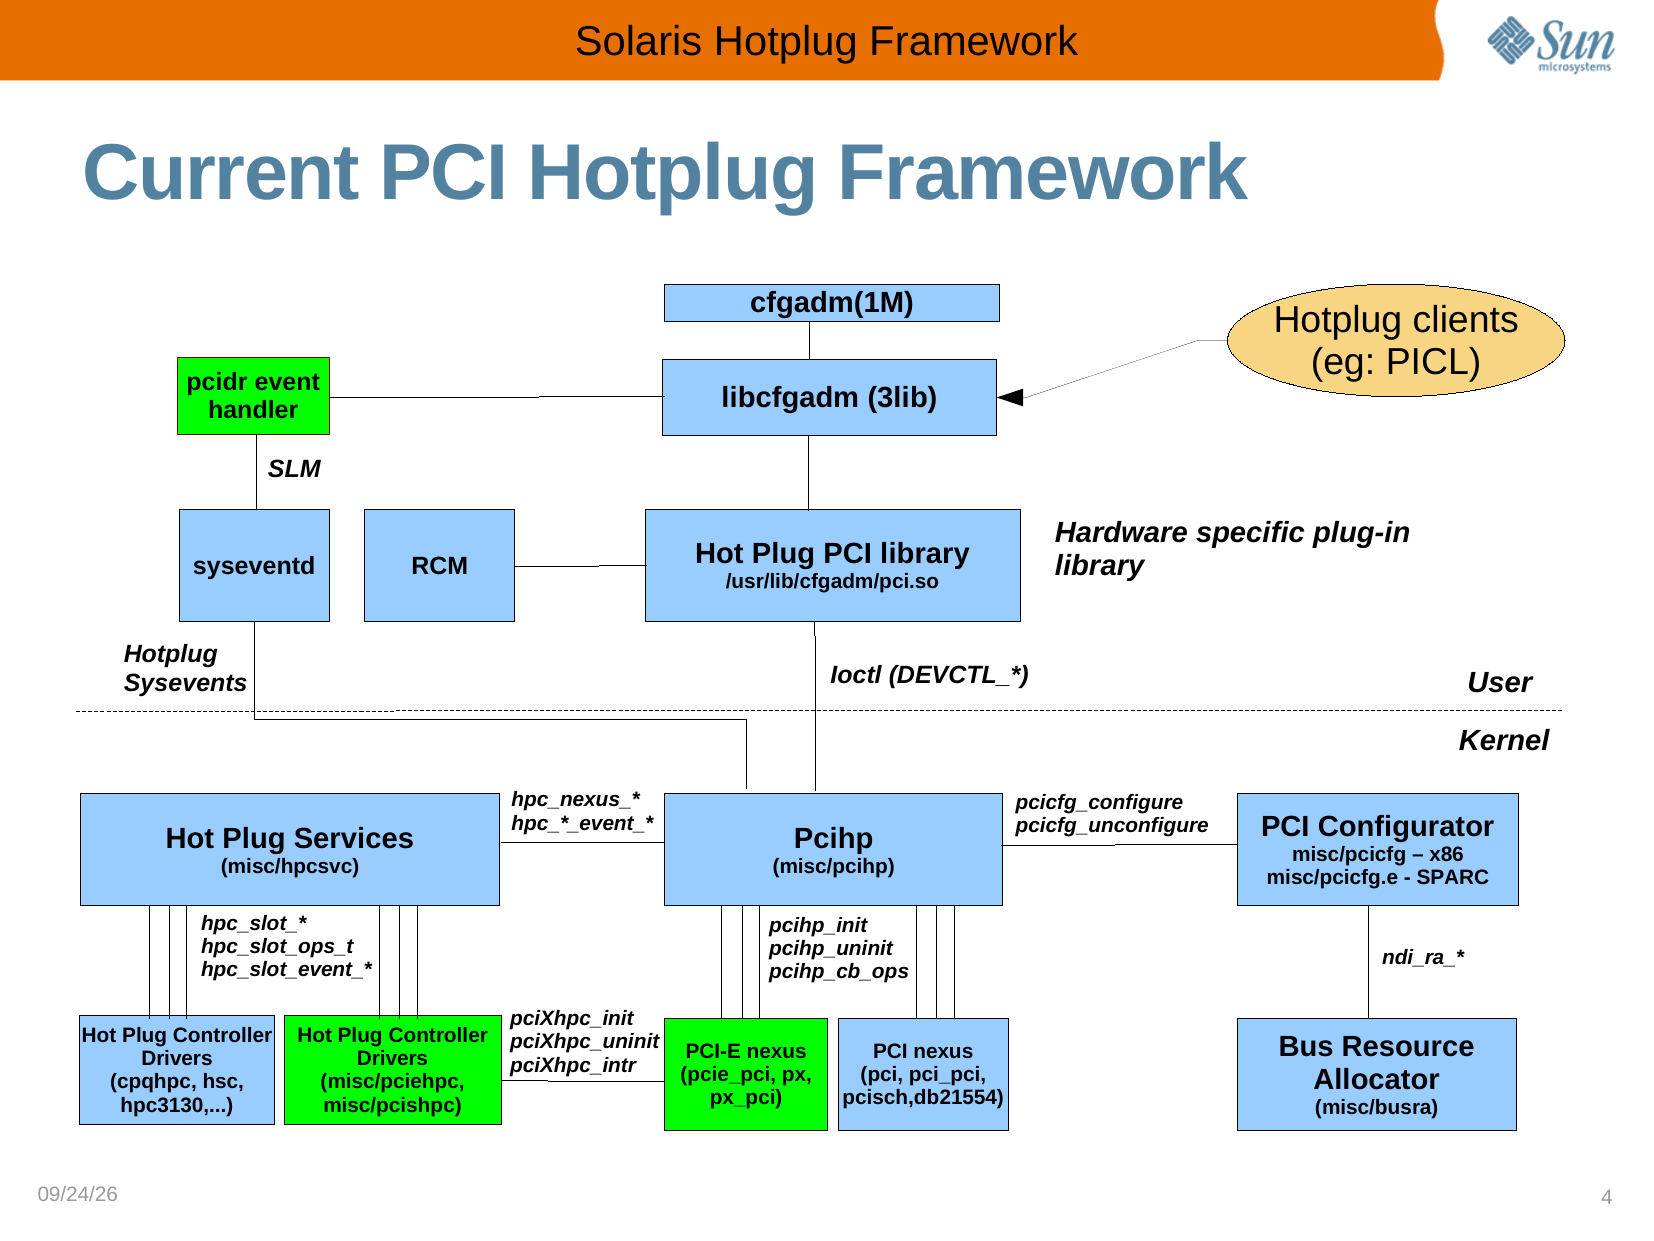

# Current PCI Hotplug Framework
cfgadm(1M)
Hotplug clients
(eg: PICL)
pcidr event
handler
libcfgadm (3lib)
SLM
syseventd
RCM
Hot Plug PCI library
/usr/lib/cfgadm/pci.so
Hardware specific plug-in
library
Hotplug
Sysevents
Ioctl (DEVCTL_*)
User
Kernel
hpc_nexus_*
hpc_*_event_*
pcicfg_configure
pcicfg_unconfigure
Hot Plug Services
(misc/hpcsvc)
Pcihp
(misc/pcihp)
PCI Configurator
misc/pcicfg – x86
misc/pcicfg.e - SPARC
hpc_slot_*
hpc_slot_ops_t
hpc_slot_event_*
pcihp_init
pcihp_uninit
pcihp_cb_ops
ndi_ra_*
pciXhpc_init
pciXhpc_uninit
pciXhpc_intr
Hot Plug Controller
Drivers
(misc/pciehpc,
misc/pcishpc)
Hot Plug Controller
Drivers
(cpqhpc, hsc,
hpc3130,...)
PCI-E nexus
(pcie_pci, px,
px_pci)
PCI nexus
(pci, pci_pci,
pcisch,db21554)
Bus Resource
Allocator
(misc/busra)
4